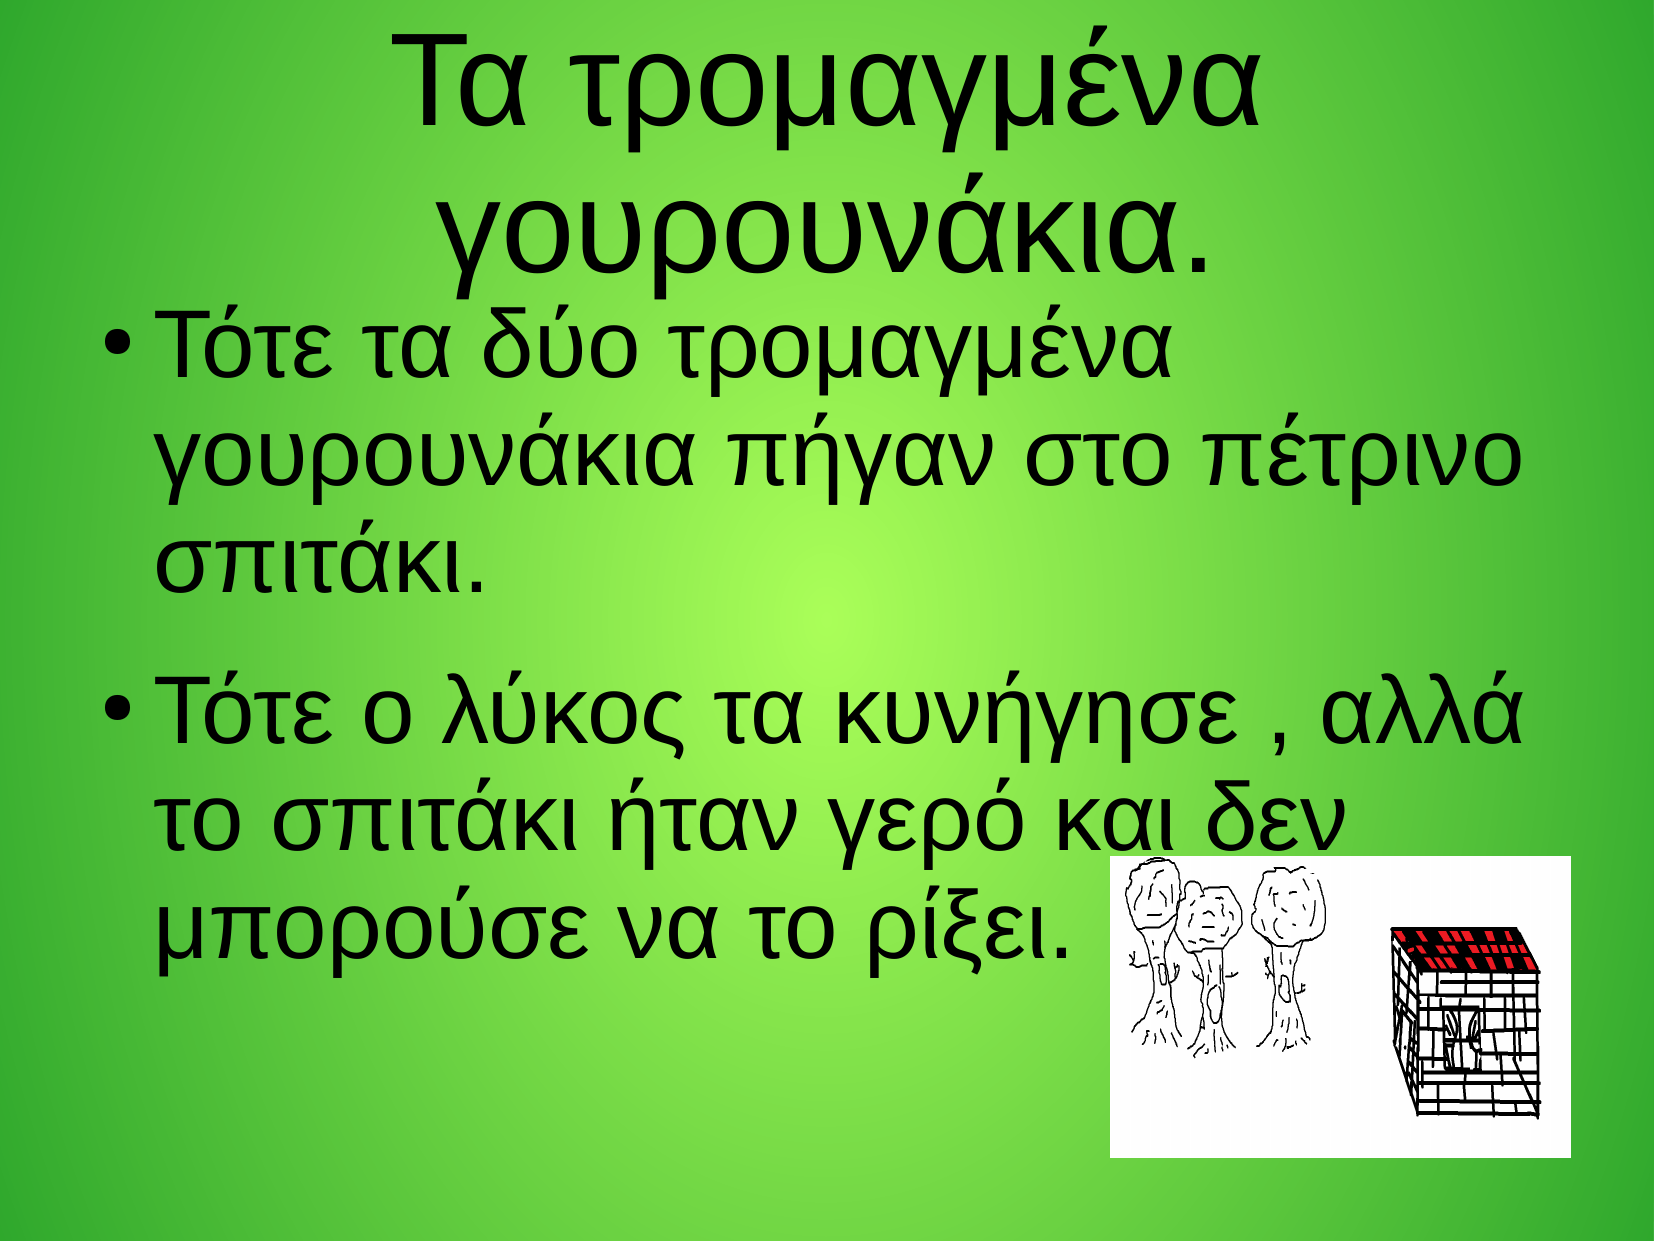

# Τα τρομαγμένα γουρουνάκια.
Τότε τα δύο τρομαγμένα γουρουνάκια πήγαν στο πέτρινο σπιτάκι.
Τότε ο λύκος τα κυνήγησε , αλλά το σπιτάκι ήταν γερό και δεν μπορούσε να το ρίξει.